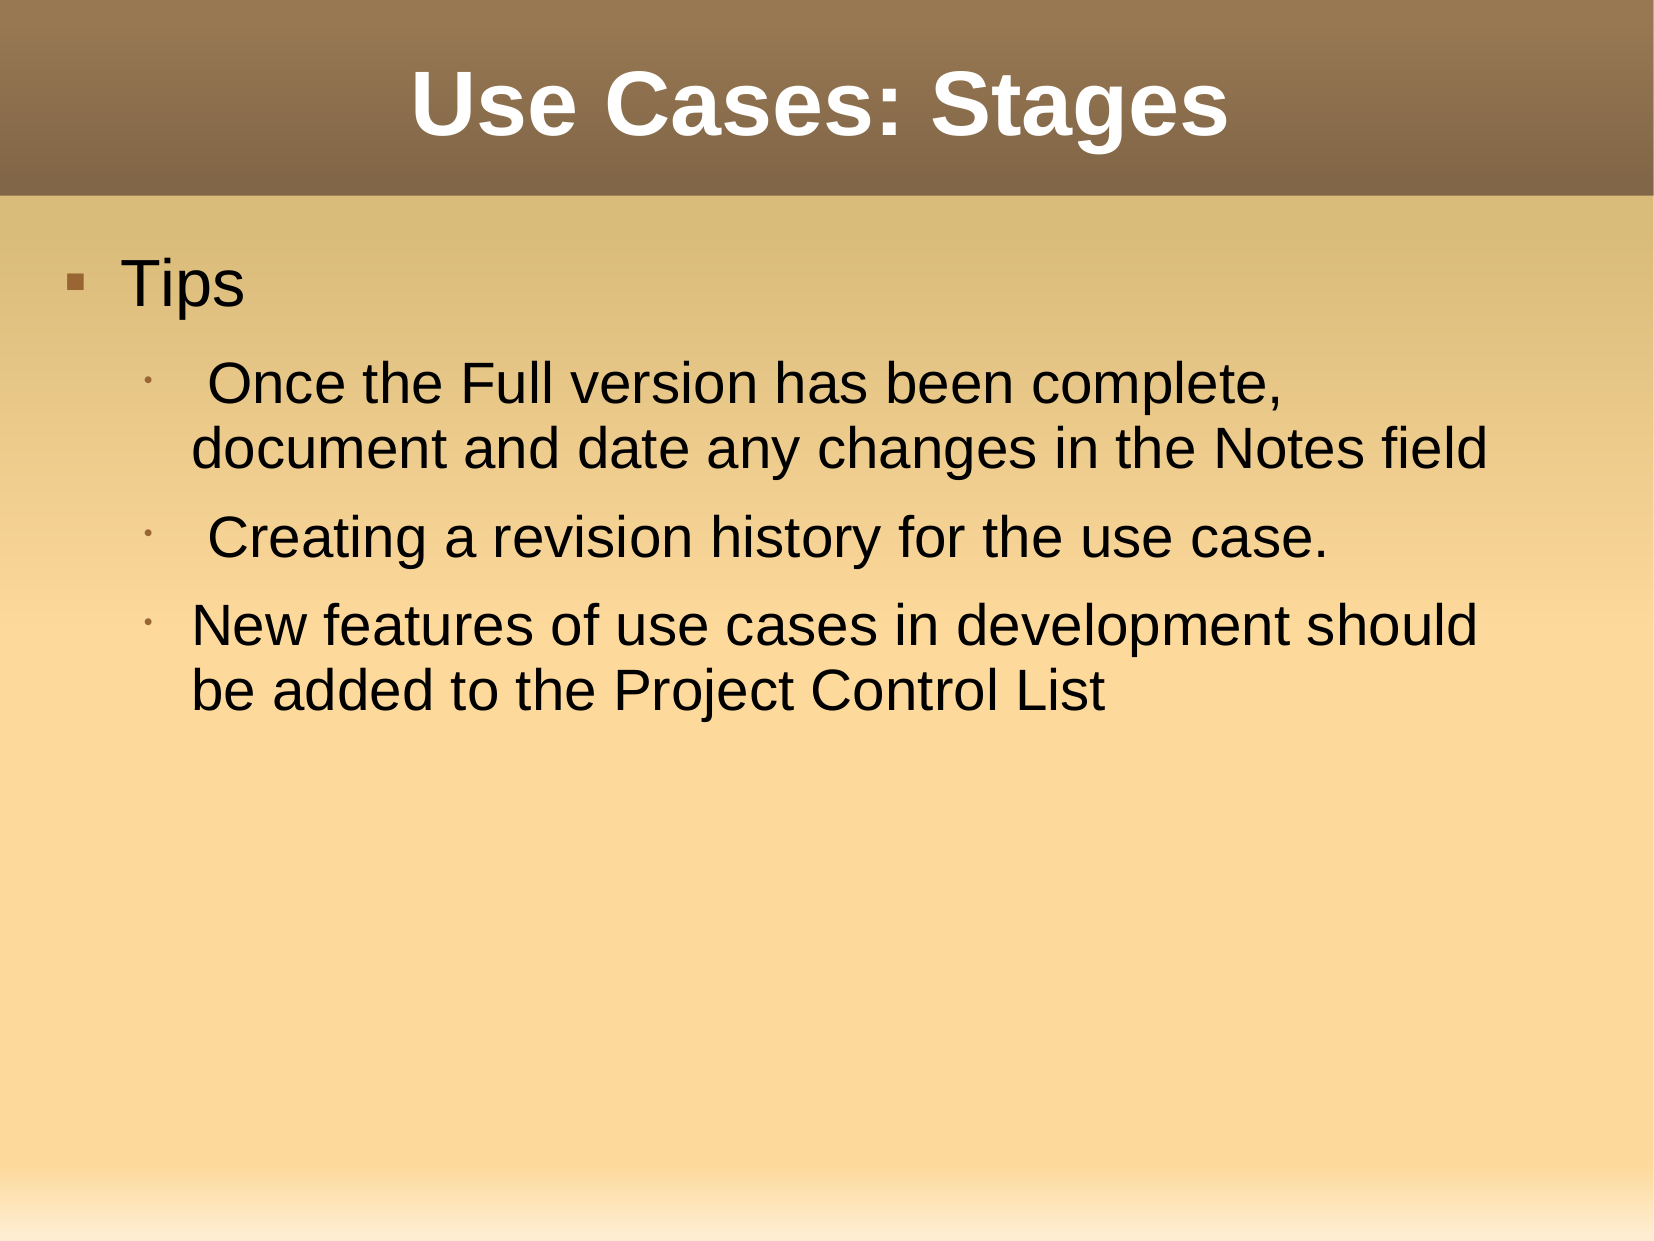

# Use Cases: Stages
Tips
 Once the Full version has been complete, document and date any changes in the Notes field
 Creating a revision history for the use case.
New features of use cases in development should be added to the Project Control List